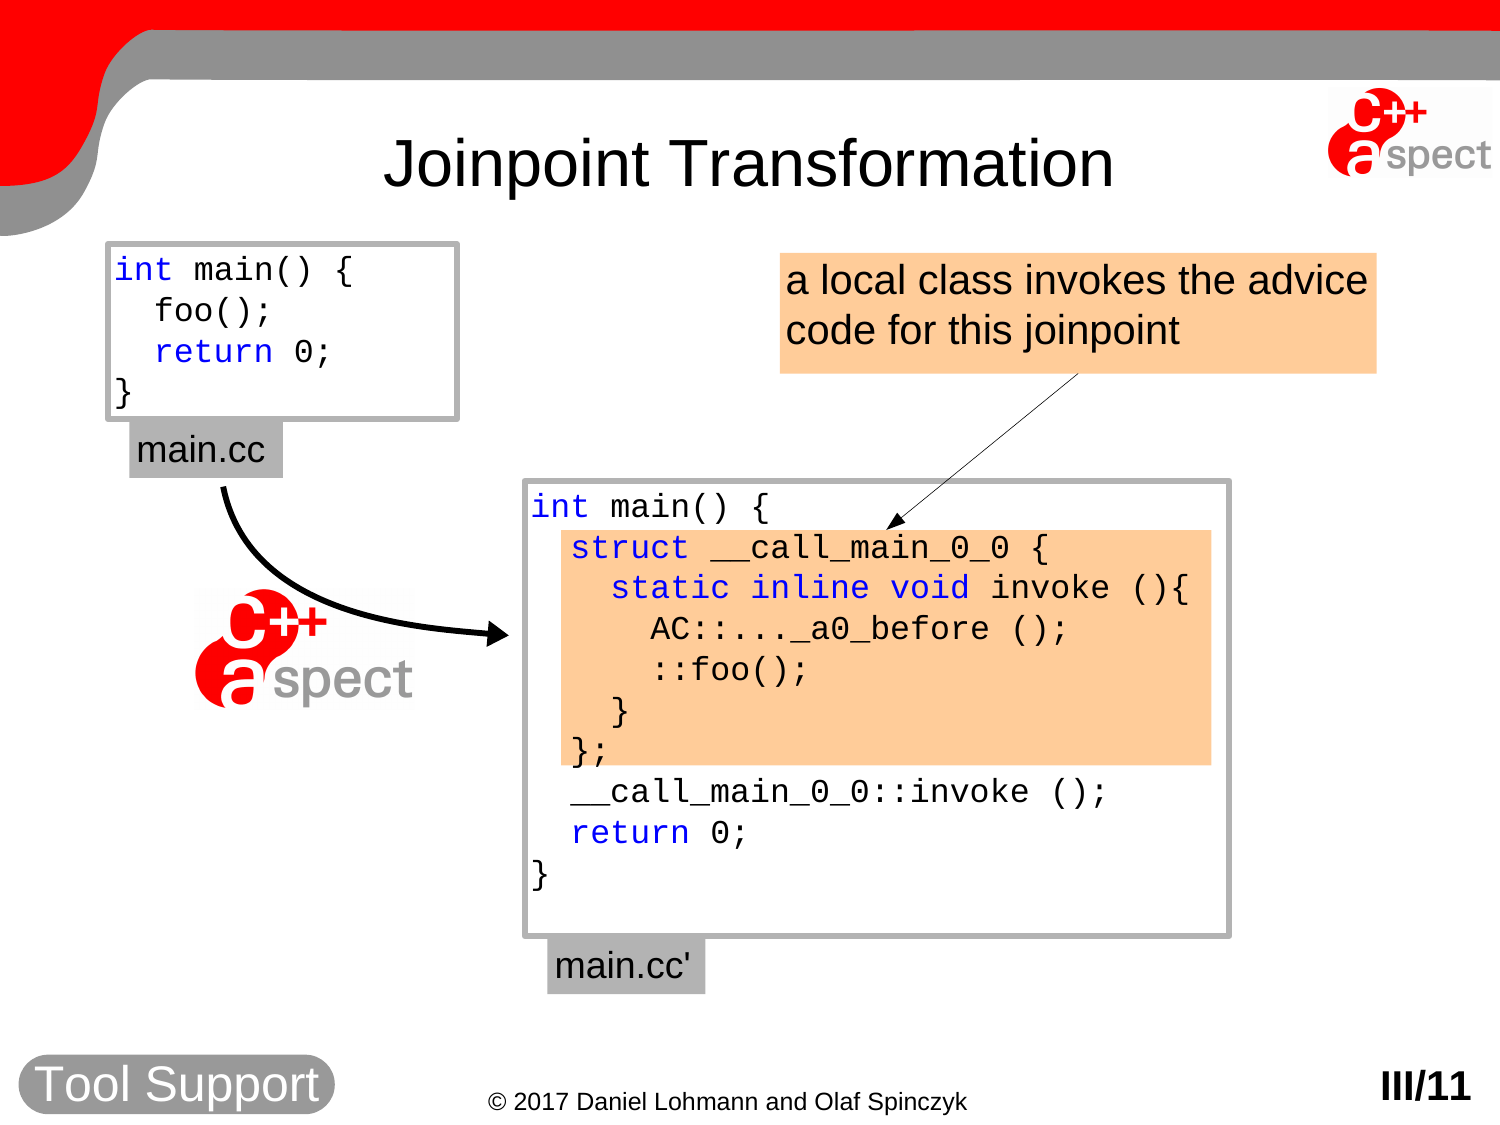

# Joinpoint Transformation
int main() {
 foo();
 return 0;
}
a local class invokes the advice code for this joinpoint
main.cc
int main() {
 struct __call_main_0_0 {
 static inline void invoke (){
 AC::..._a0_before ();
 ::foo();
 }
 };
 __call_main_0_0::invoke ();
 return 0;
}
main.cc'